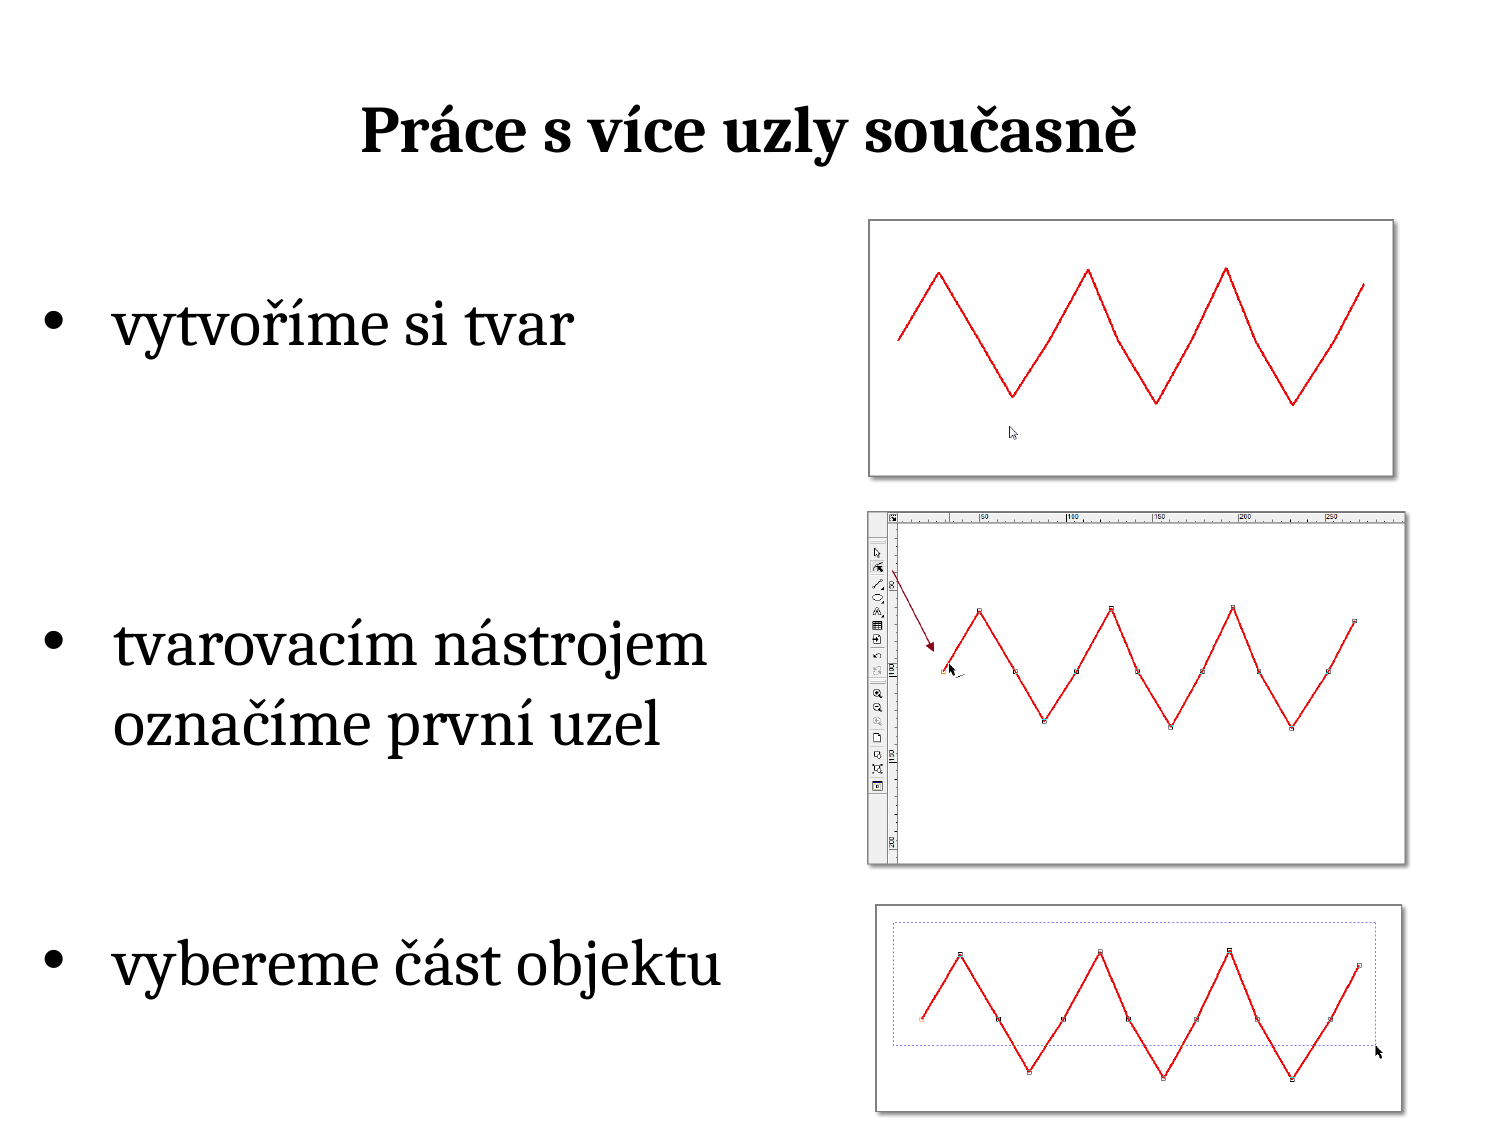

Práce s více uzly současně
vytvoříme si tvar
tvarovacím nástrojem označíme první uzel
vybereme část objektu